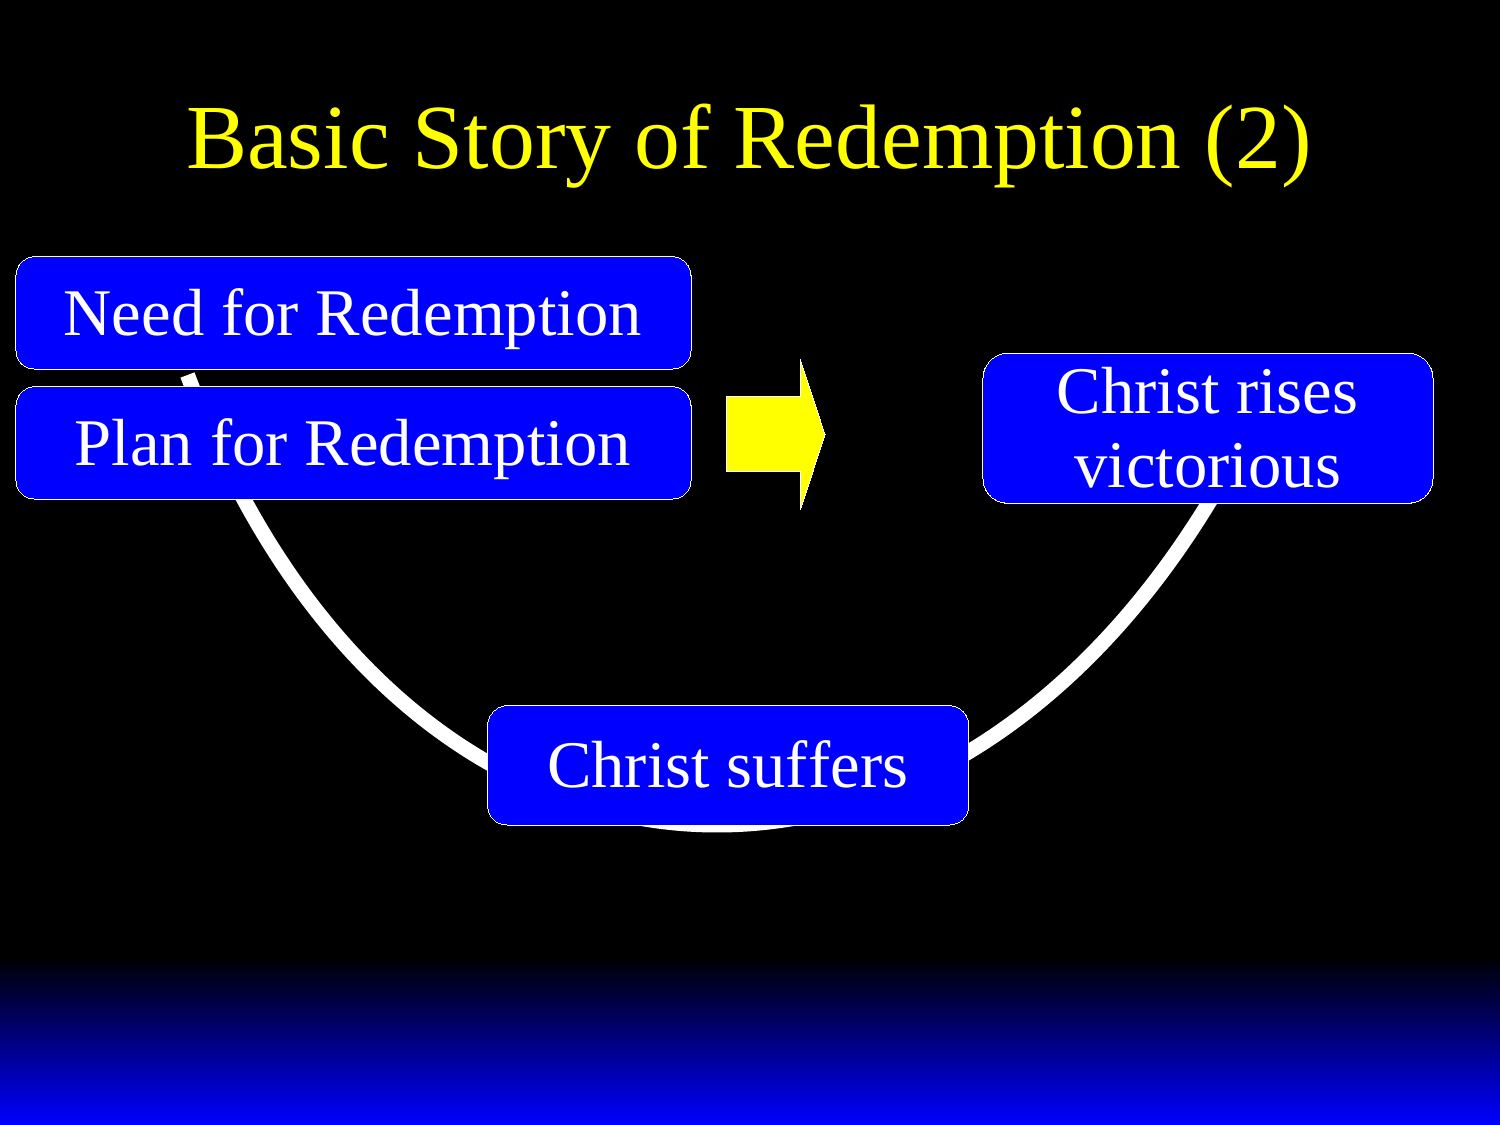

# Basic Story of Redemption (2)
Need for Redemption
Christ rises
victorious
Plan for Redemption
Christ suffers